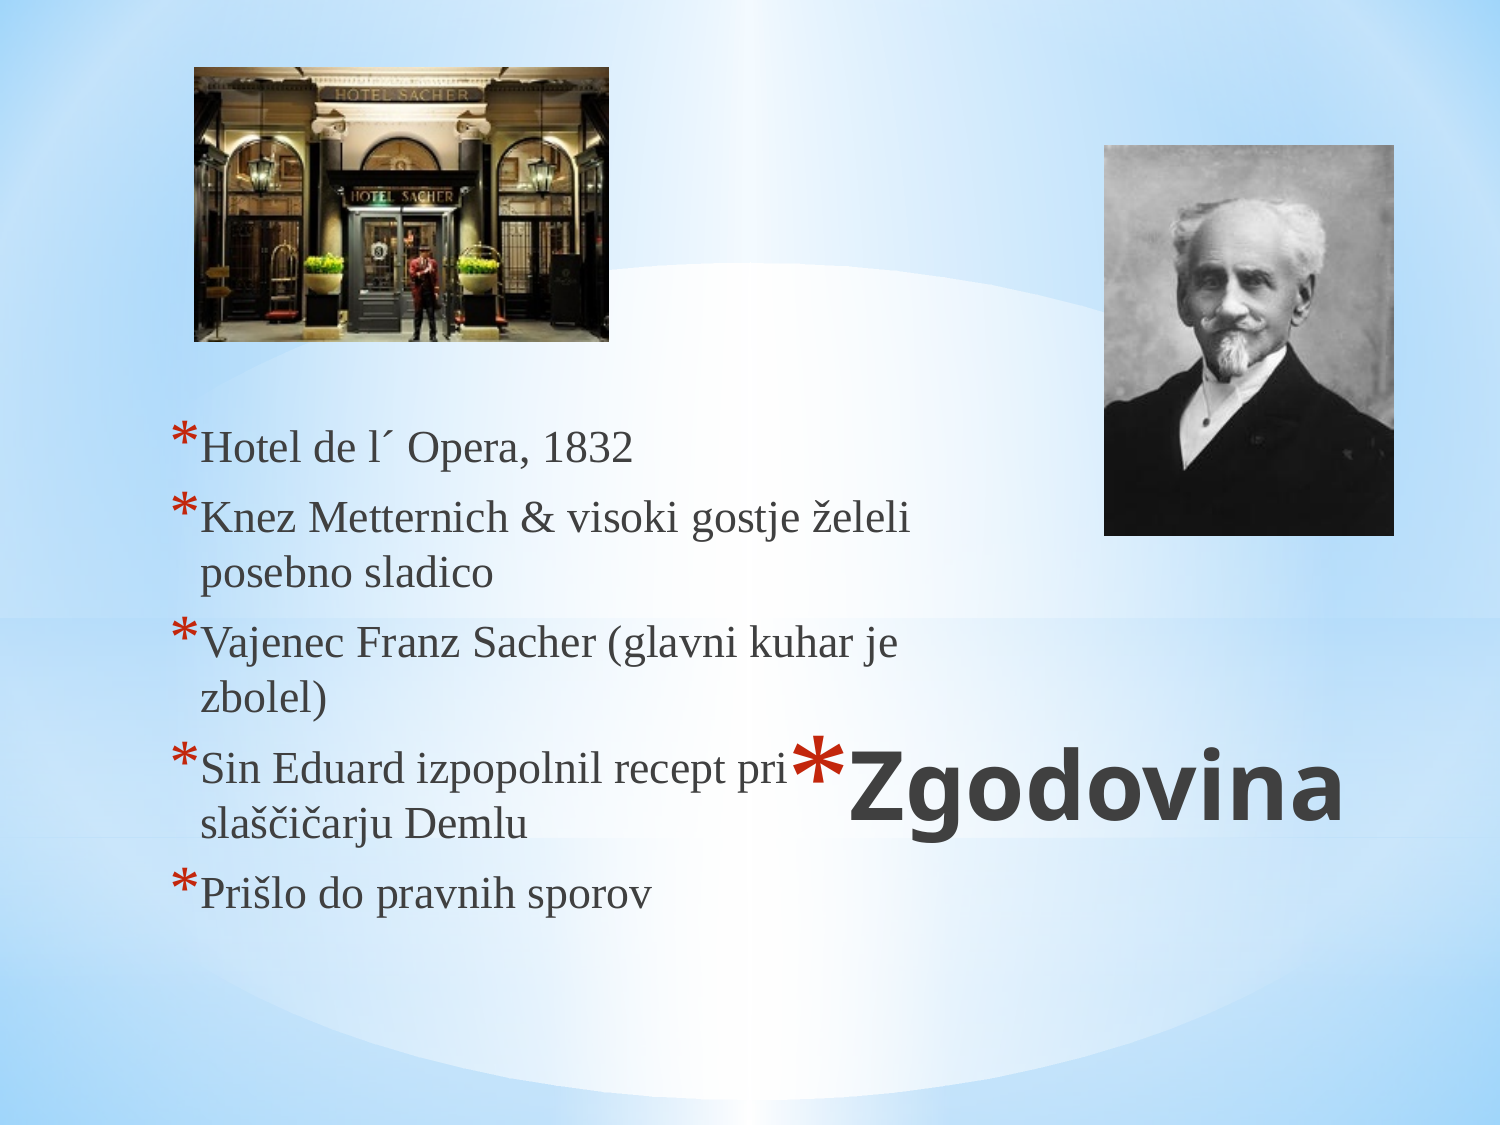

Hotel de l´ Opera, 1832
Knez Metternich & visoki gostje želeli posebno sladico
Vajenec Franz Sacher (glavni kuhar je zbolel)
Sin Eduard izpopolnil recept pri slaščičarju Demlu
Prišlo do pravnih sporov
# Zgodovina